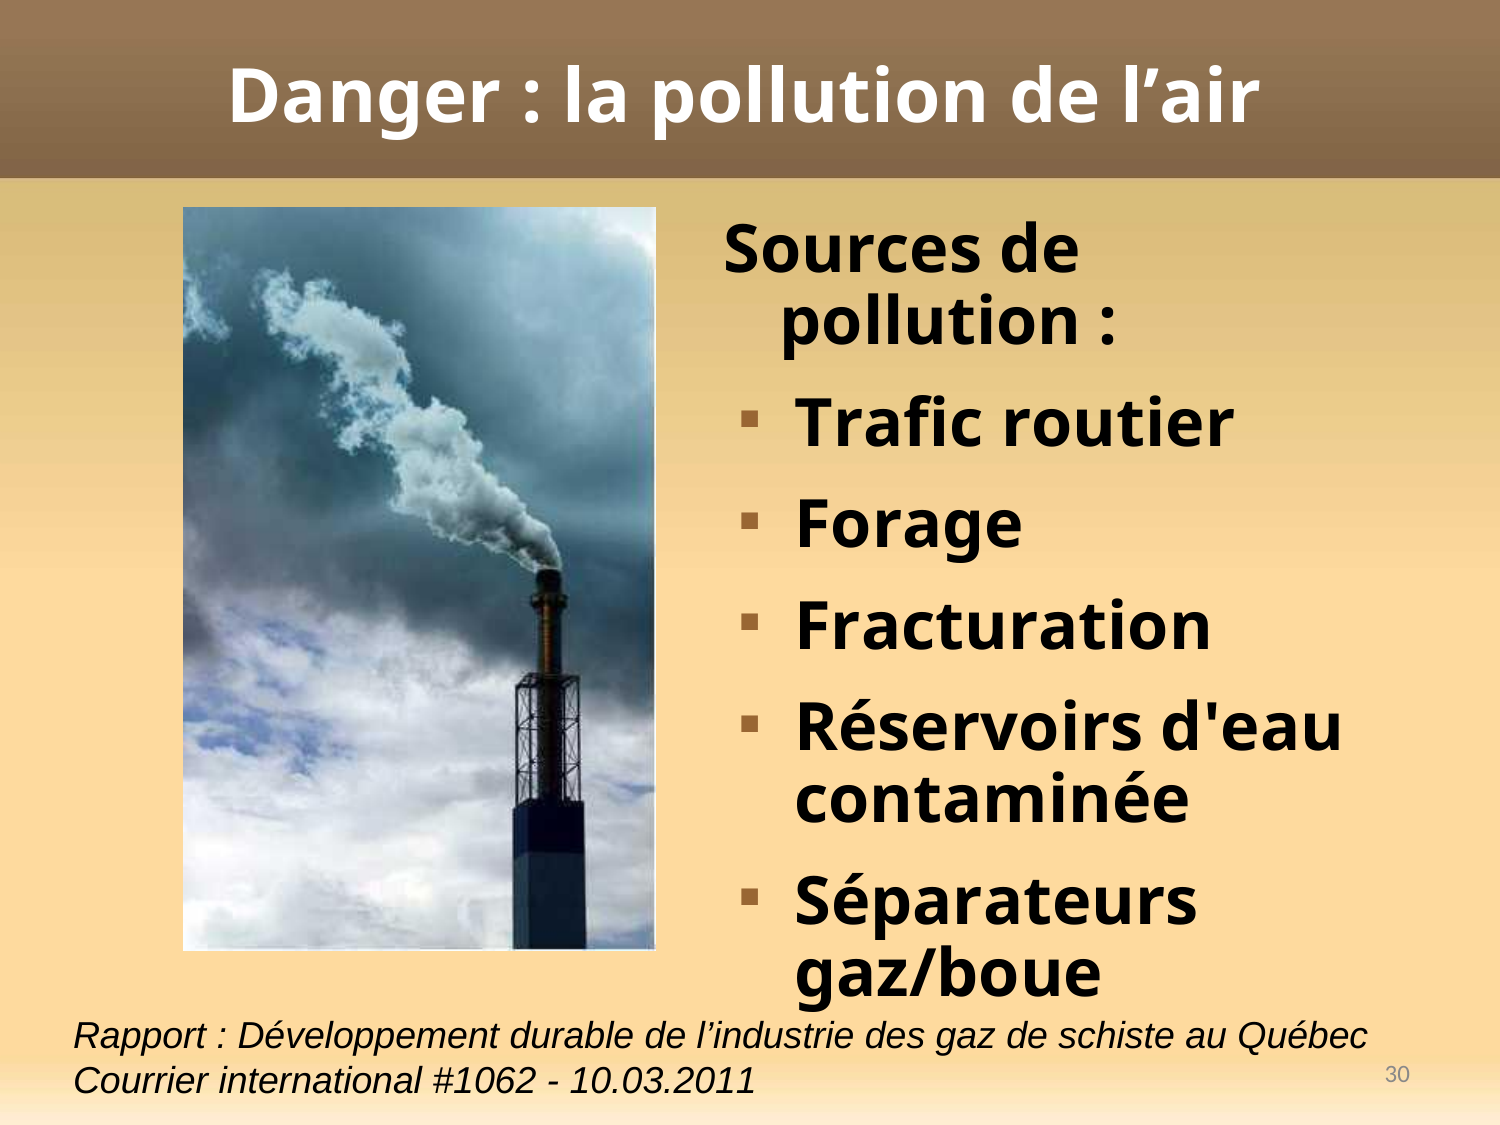

Danger : la pollution de l’air
# Sources de pollution :
Trafic routier
Forage
Fracturation
Réservoirs d'eau contaminée
Séparateurs gaz/boue
Rapport : Développement durable de l’industrie des gaz de schiste au Québec
Courrier international #1062 - 10.03.2011